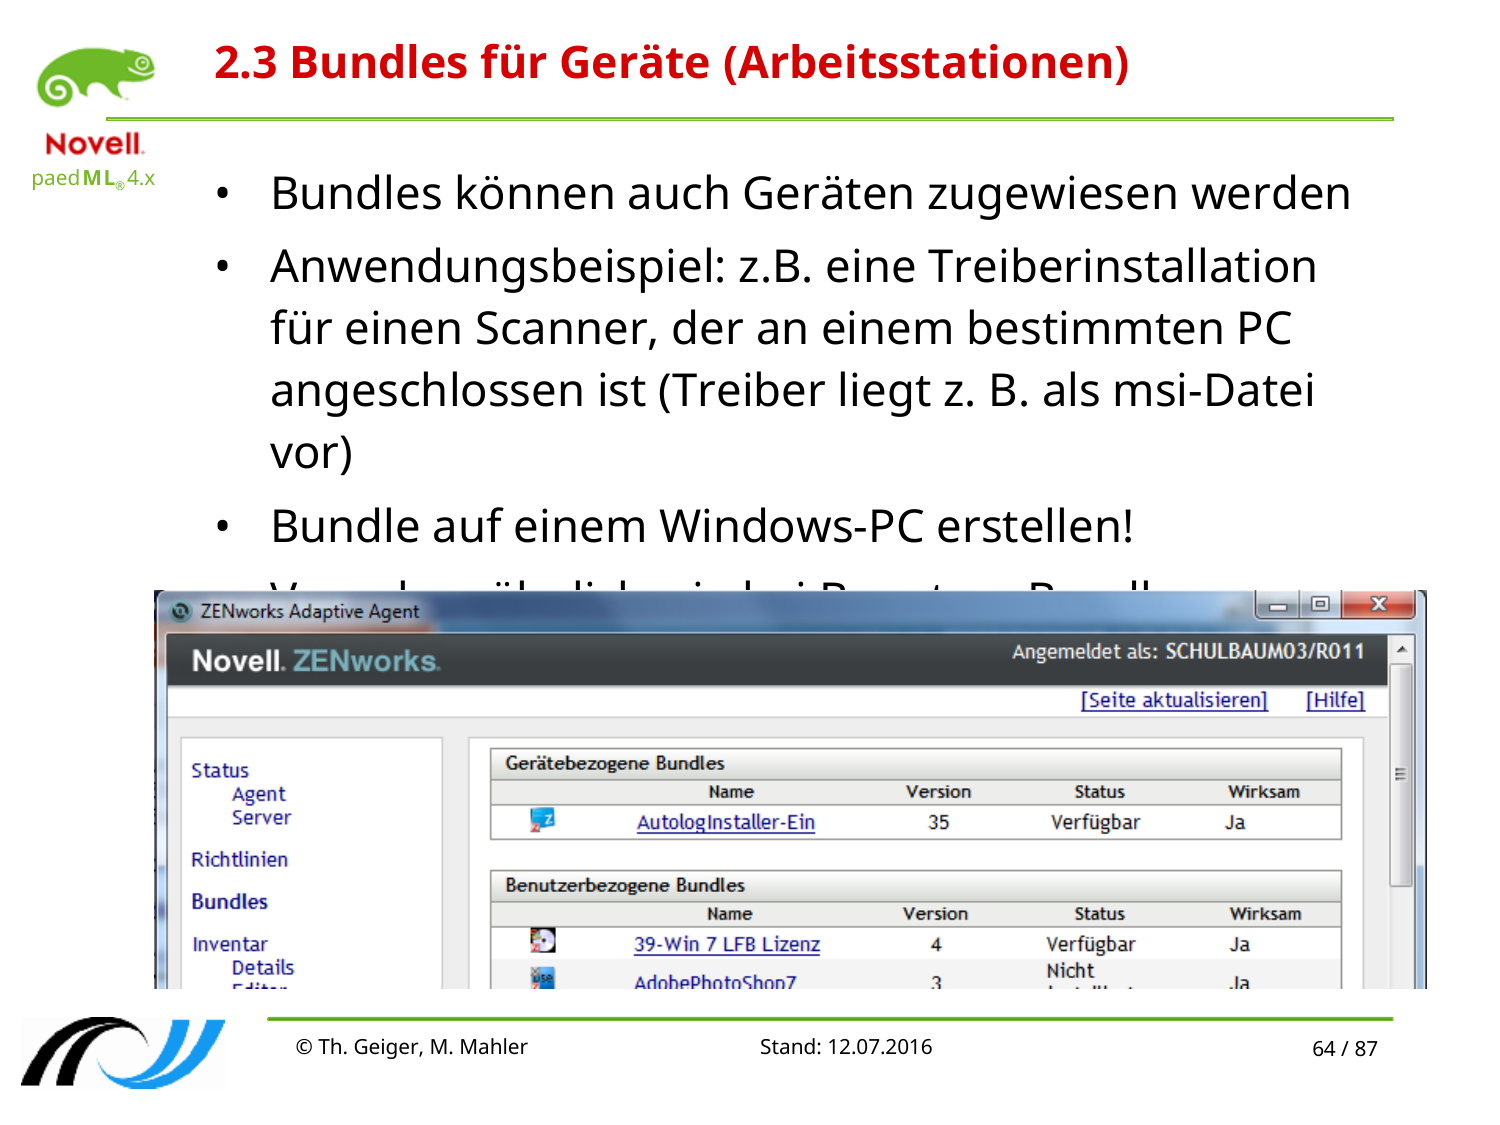

# 2.3 Bundles für Geräte (Arbeitsstationen)
Bundles können auch Geräten zugewiesen werden
Anwendungsbeispiel: z.B. eine Treiberinstallation
für einen Scanner, der an einem bestimmten PC angeschlossen ist (Treiber liegt z. B. als msi-Datei vor)
Bundle auf einem Windows-PC erstellen!
Vorgehen ähnlich wie bei Benutzer-Bundles, lediglich bei Beziehungen muss ein Gerät ausgewählt werden!
© Th. Geiger, M. Mahler
12.07.2016
64